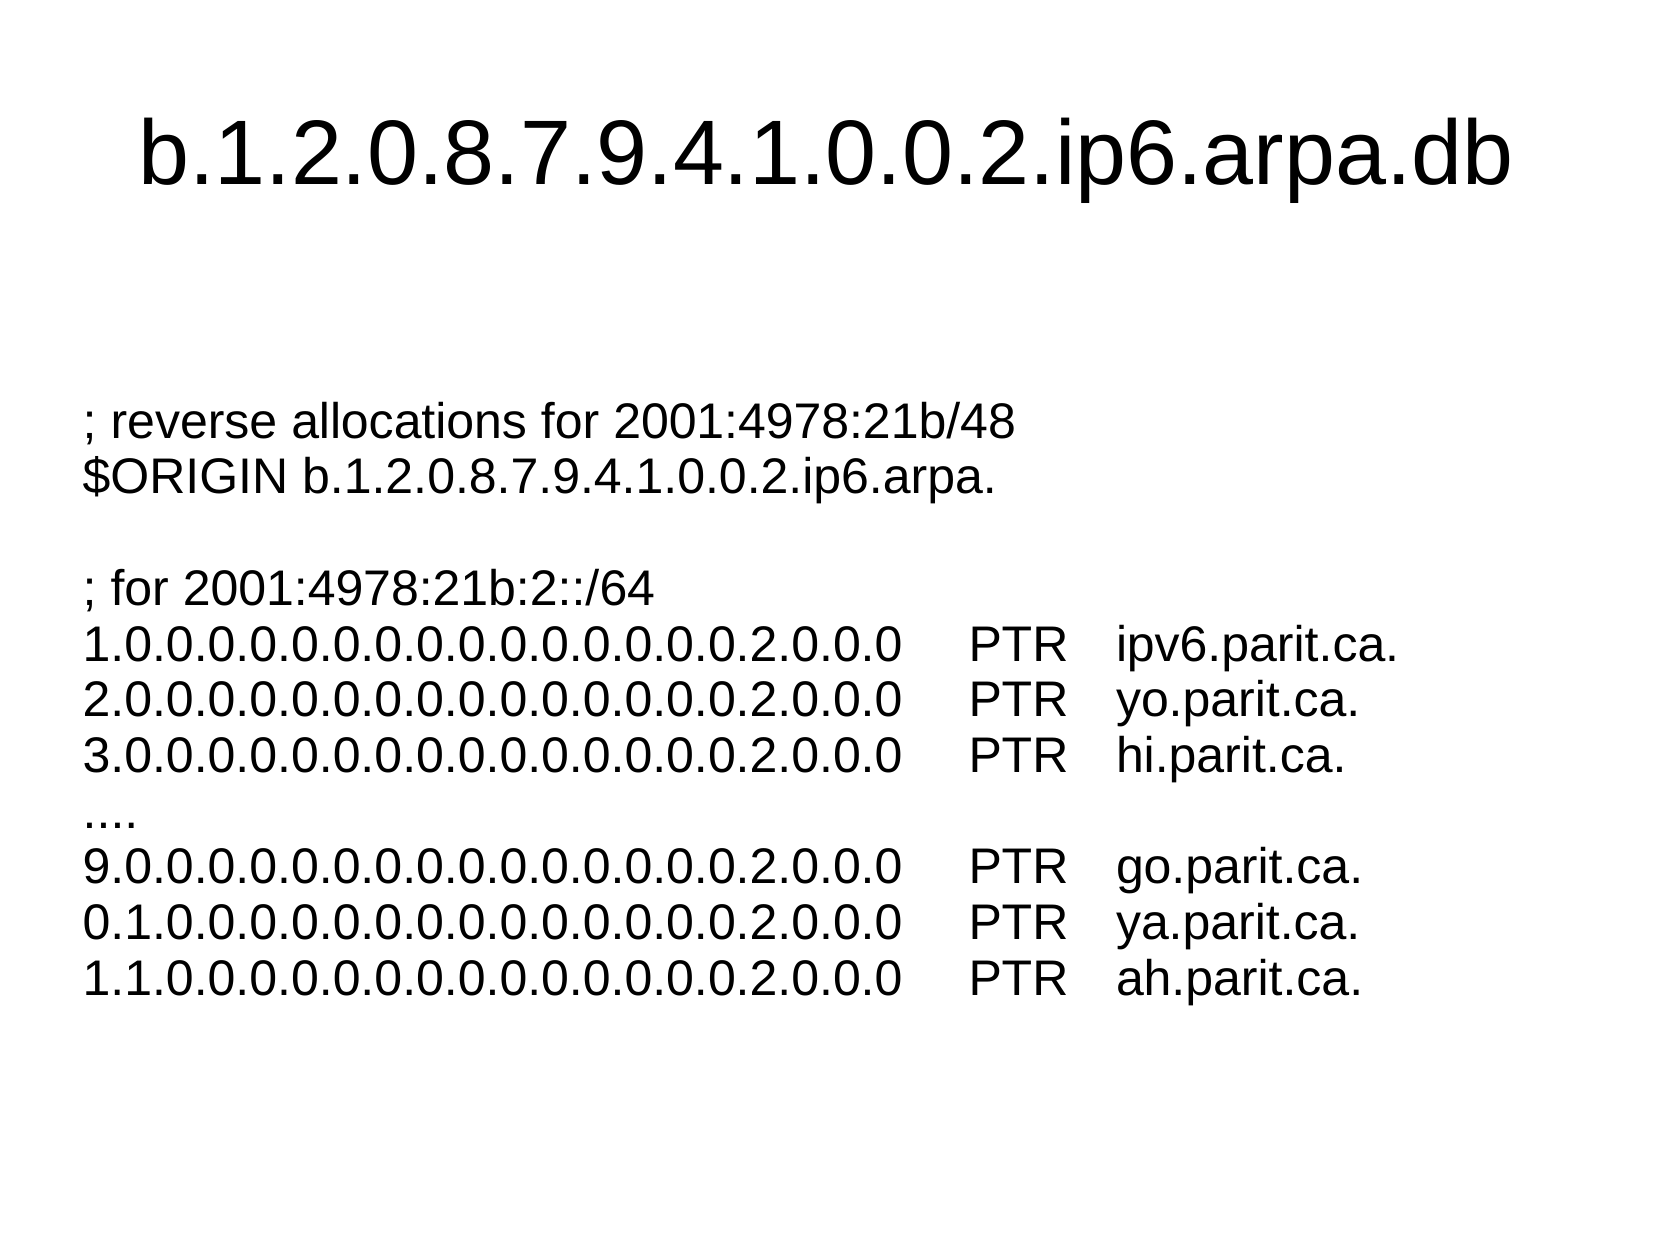

# b.1.2.0.8.7.9.4.1.0.0.2.ip6.arpa.db
; reverse allocations for 2001:4978:21b/48
$ORIGIN b.1.2.0.8.7.9.4.1.0.0.2.ip6.arpa.
; for 2001:4978:21b:2::/64
1.0.0.0.0.0.0.0.0.0.0.0.0.0.0.0.2.0.0.0	PTR	ipv6.parit.ca.
2.0.0.0.0.0.0.0.0.0.0.0.0.0.0.0.2.0.0.0	PTR	yo.parit.ca.
3.0.0.0.0.0.0.0.0.0.0.0.0.0.0.0.2.0.0.0	PTR	hi.parit.ca.
....
9.0.0.0.0.0.0.0.0.0.0.0.0.0.0.0.2.0.0.0	PTR	go.parit.ca.
0.1.0.0.0.0.0.0.0.0.0.0.0.0.0.0.2.0.0.0	PTR	ya.parit.ca.
1.1.0.0.0.0.0.0.0.0.0.0.0.0.0.0.2.0.0.0	PTR	ah.parit.ca.